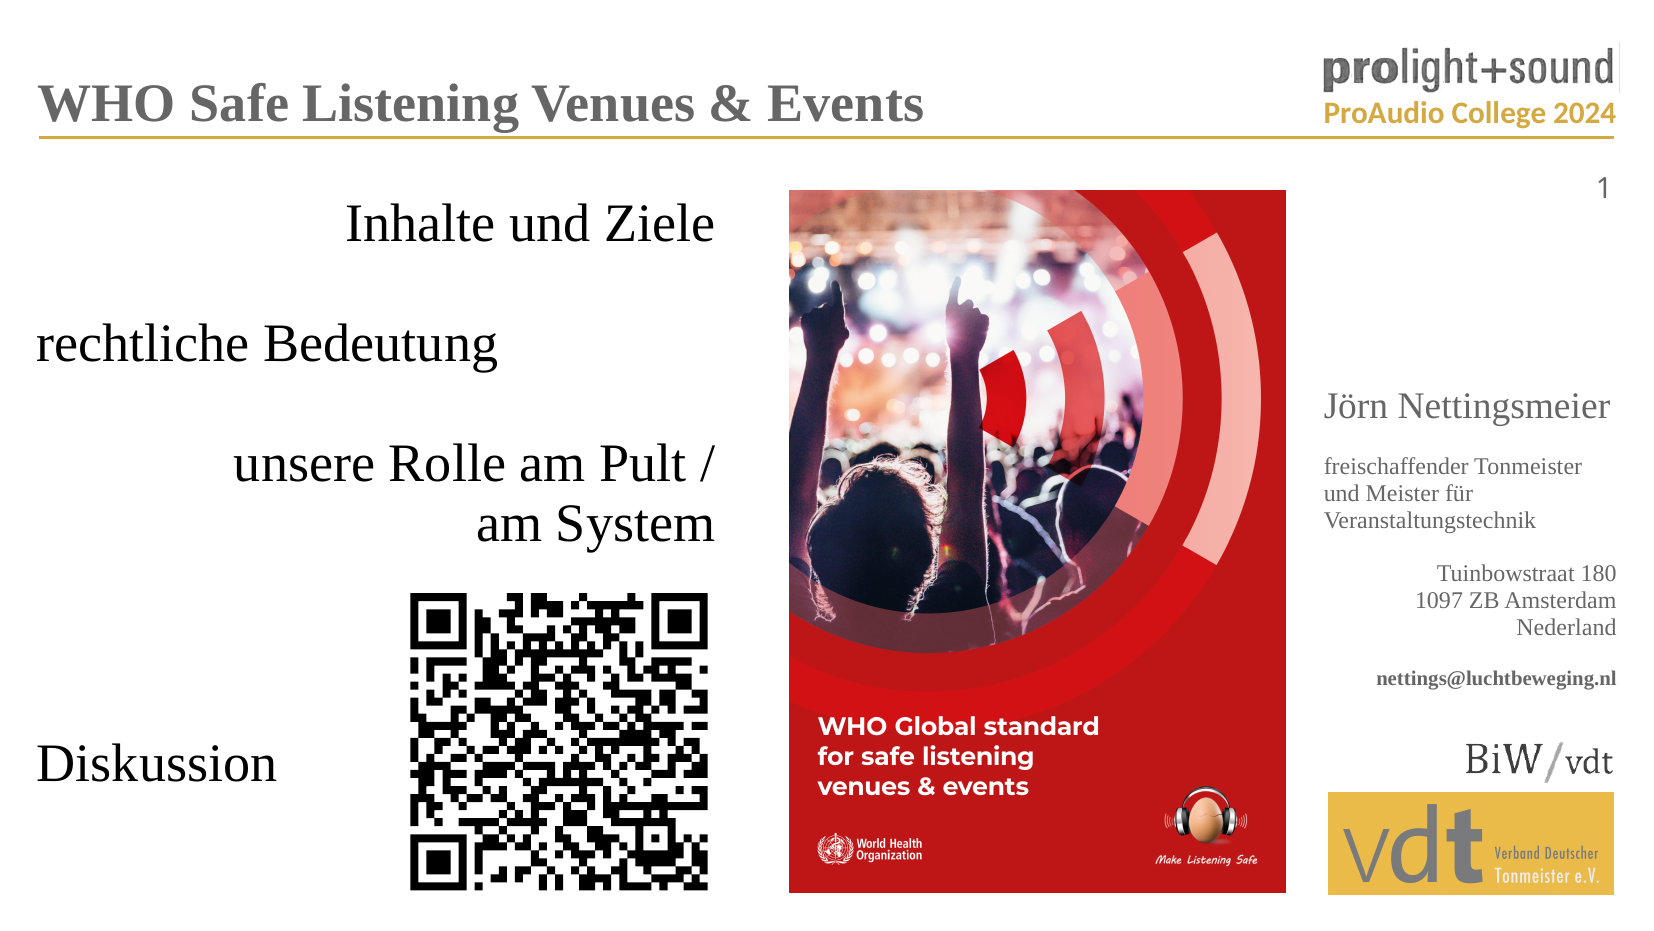

# WHO Safe Listening Venues & Events
1
Inhalte und Ziele
rechtliche Bedeutung
unsere Rolle am Pult /
 am System
Diskussion